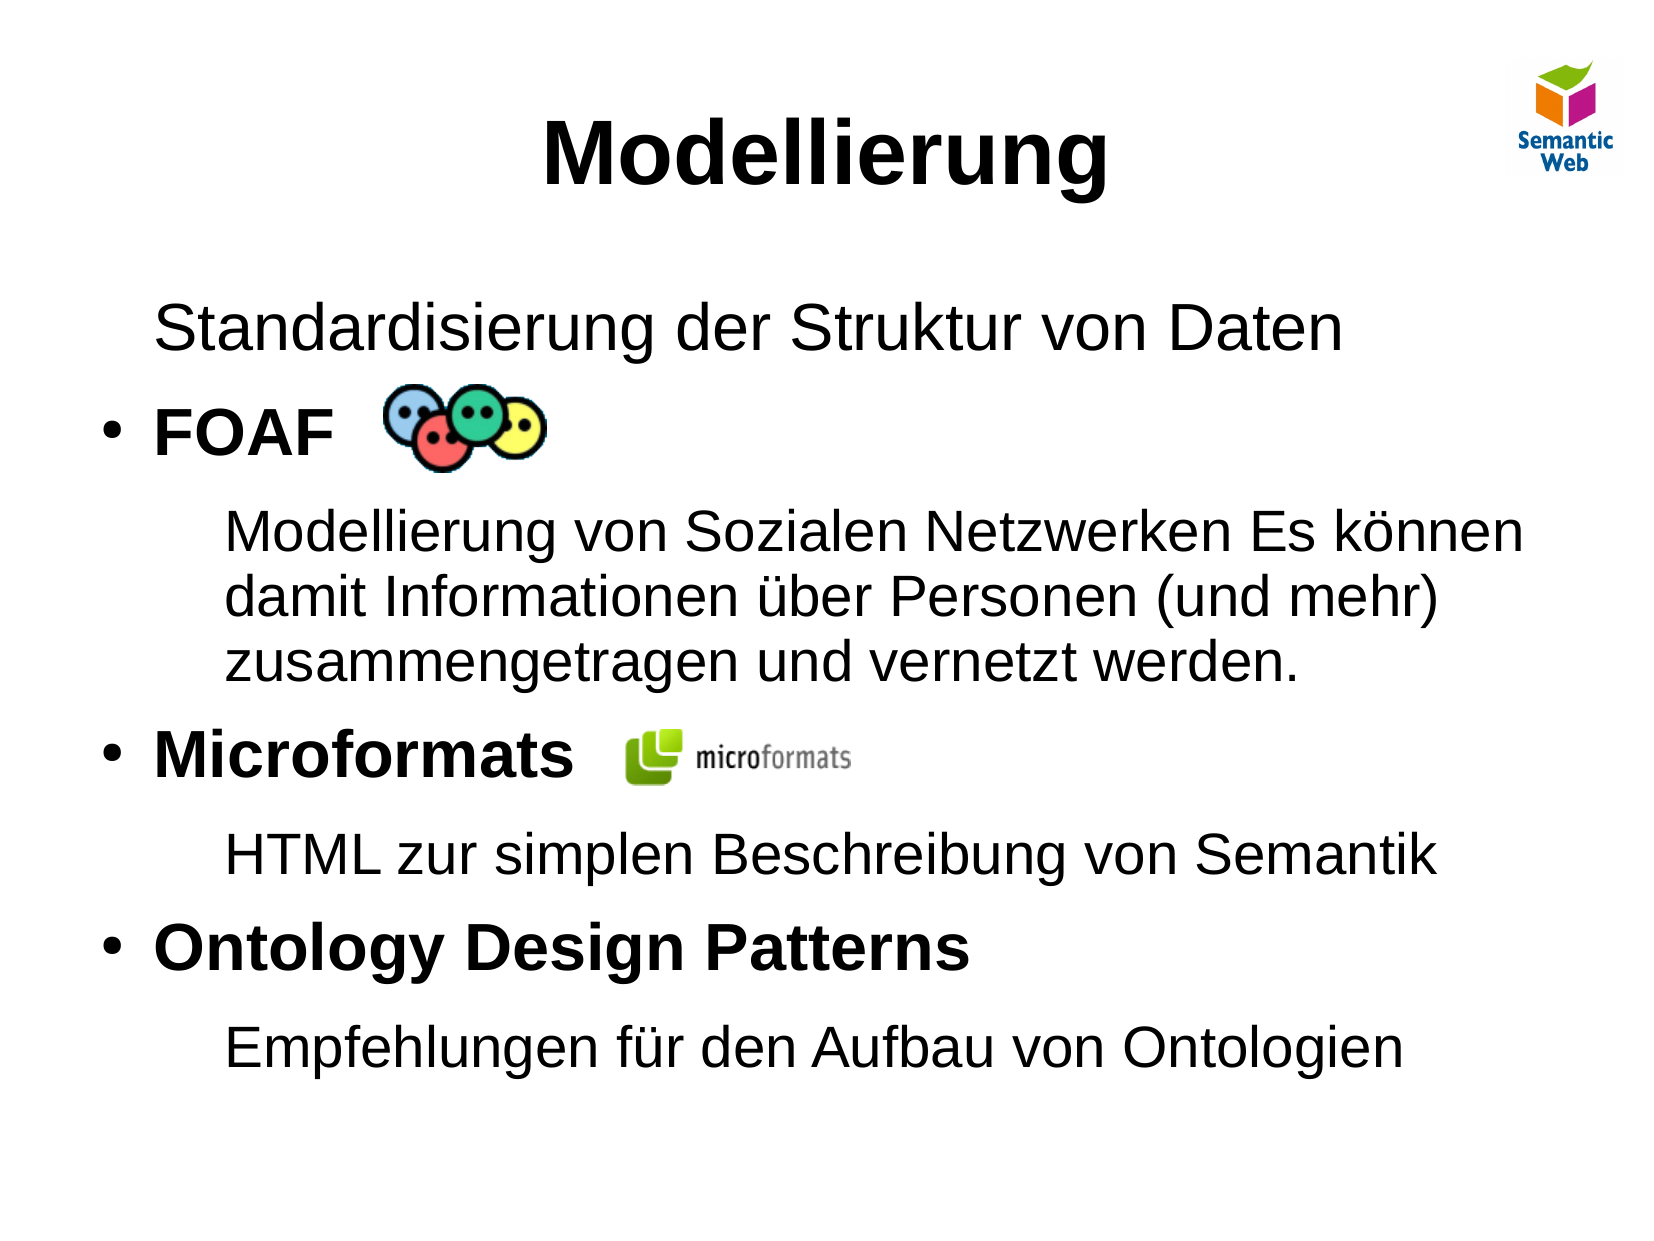

# Modellierung
Standardisierung der Struktur von Daten
FOAF
Modellierung von Sozialen Netzwerken Es können damit Informationen über Personen (und mehr) zusammengetragen und vernetzt werden.
Microformats
HTML zur simplen Beschreibung von Semantik
Ontology Design Patterns
Empfehlungen für den Aufbau von Ontologien